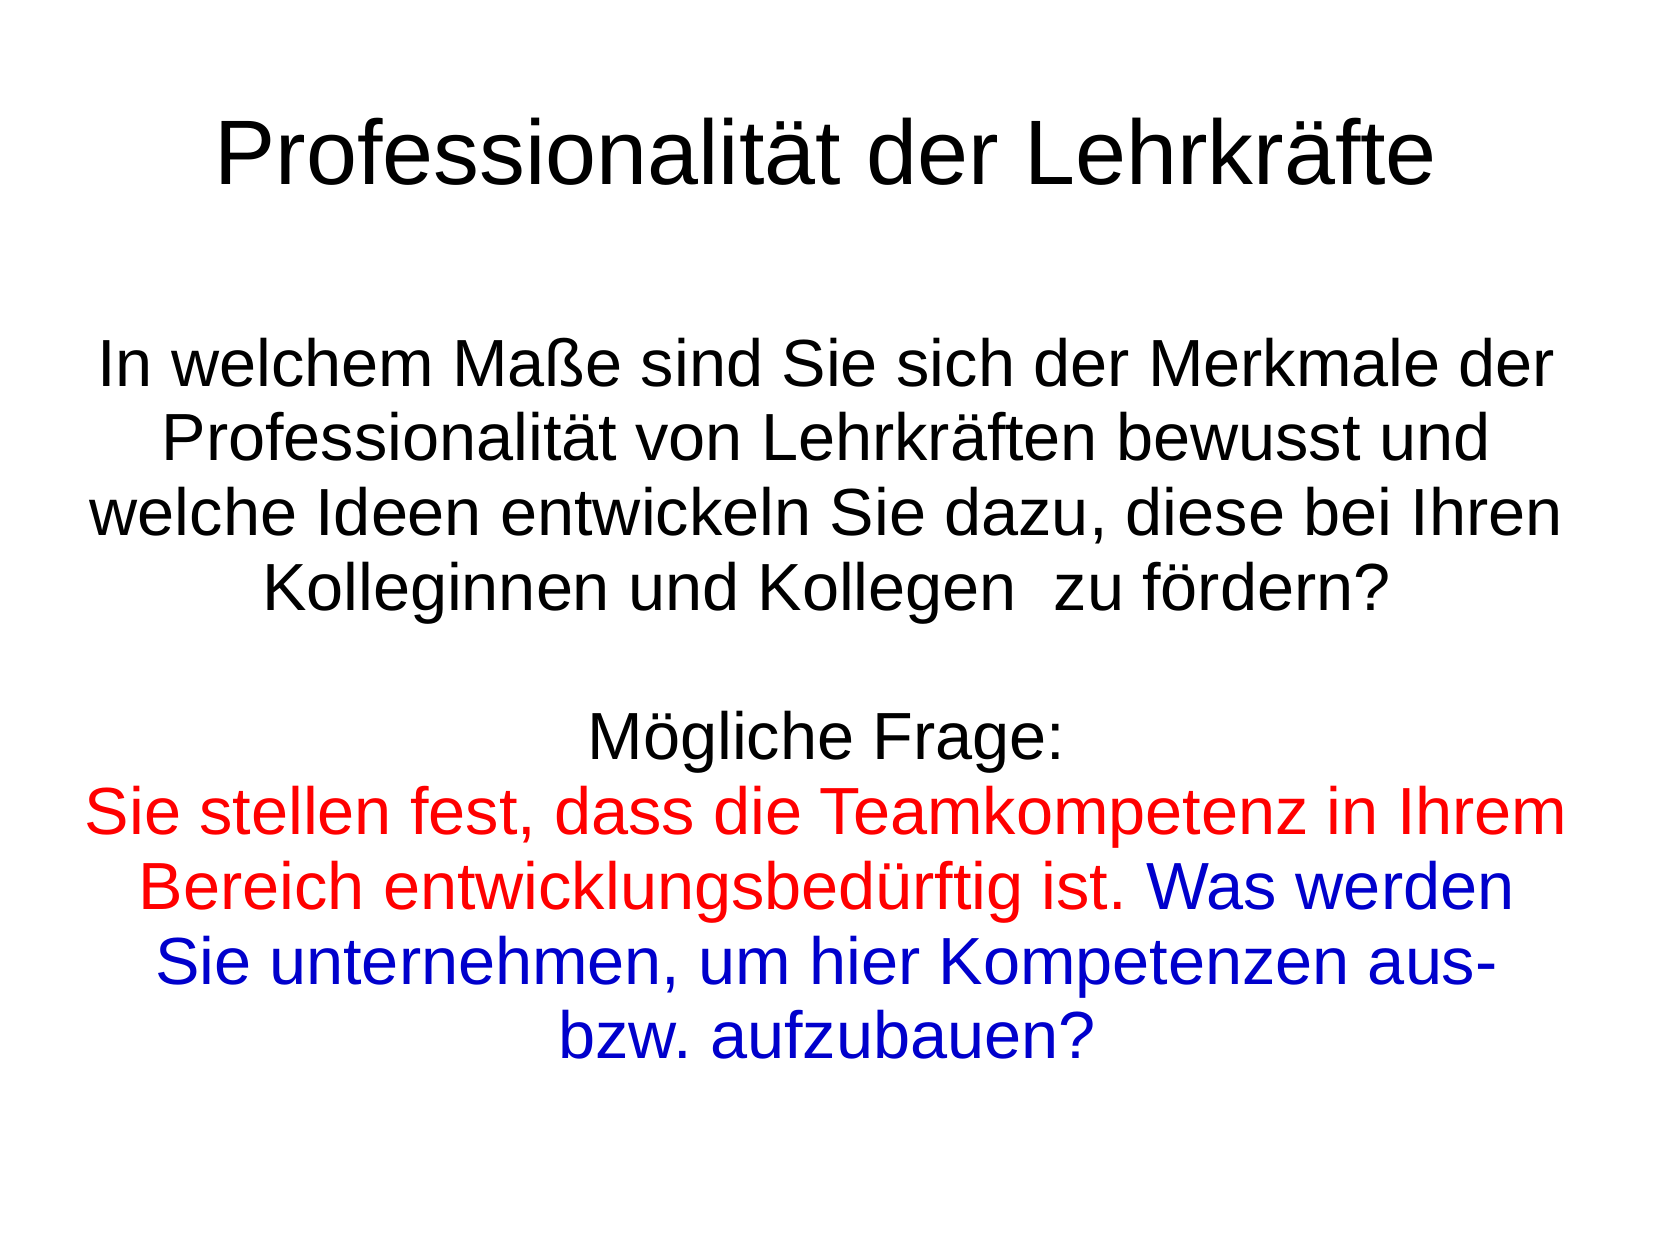

# Professionalität der Lehrkräfte
In welchem Maße sind Sie sich der Merkmale der Professionalität von Lehrkräften bewusst und welche Ideen entwickeln Sie dazu, diese bei Ihren Kolleginnen und Kollegen zu fördern?
Mögliche Frage:
Sie stellen fest, dass die Teamkompetenz in Ihrem Bereich entwicklungsbedürftig ist. Was werden Sie unternehmen, um hier Kompetenzen aus- bzw. aufzubauen?